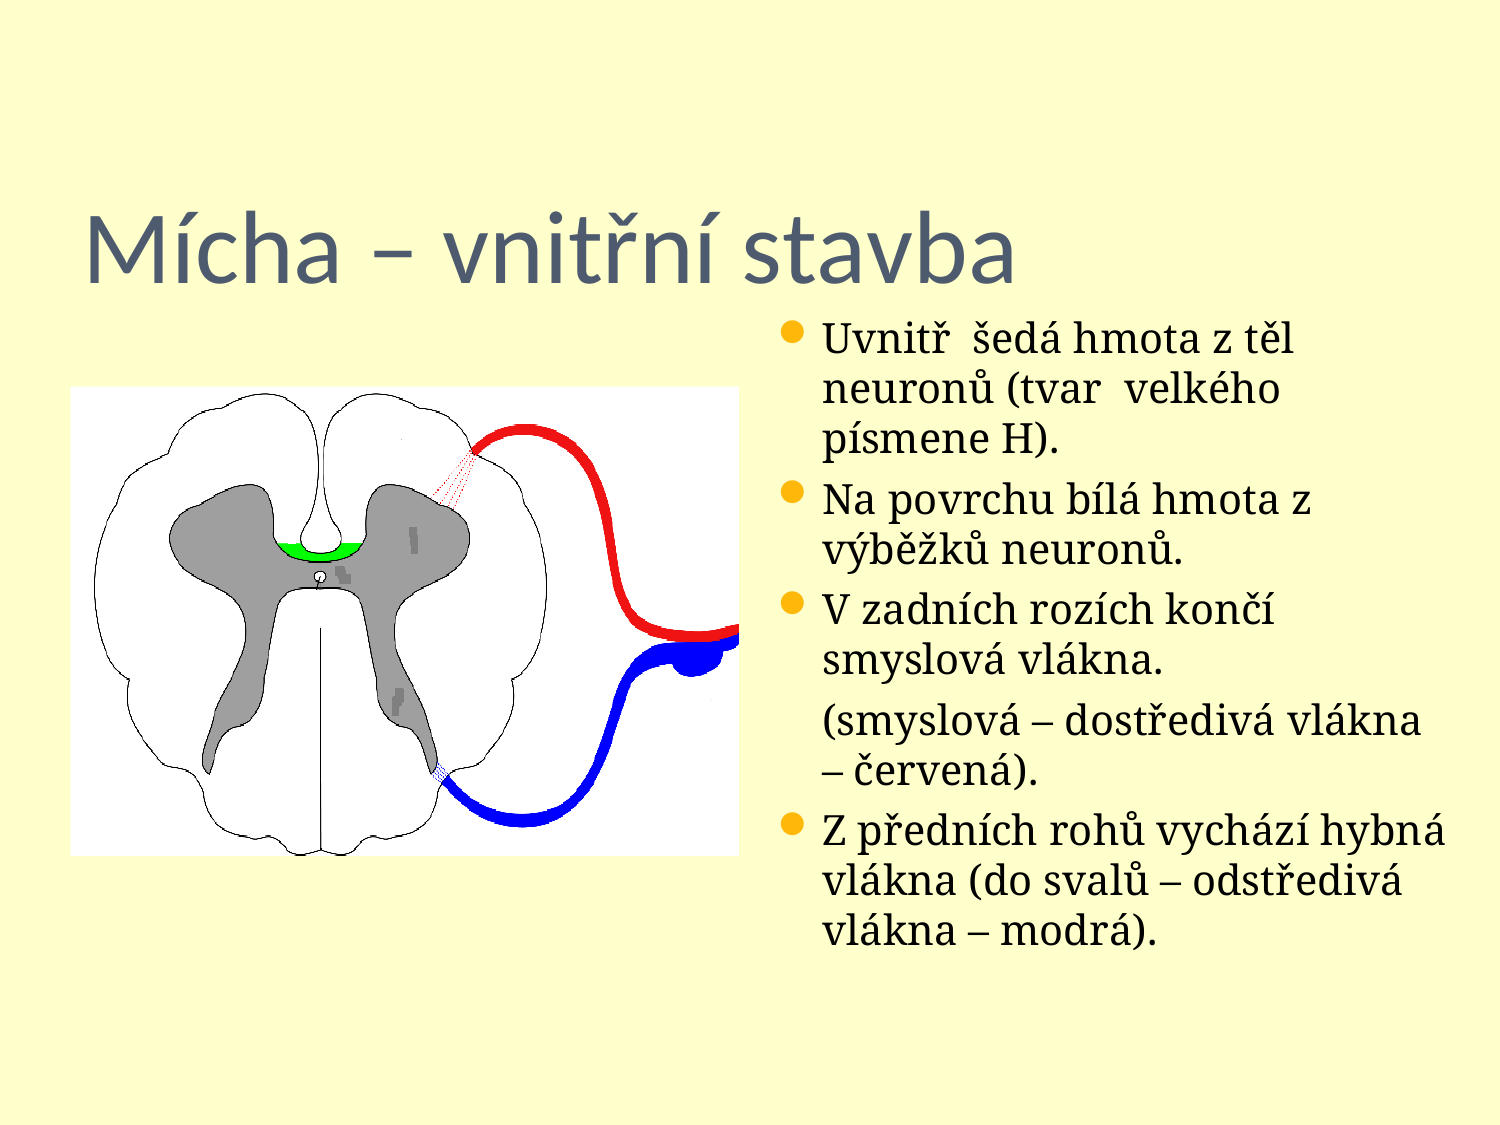

# Mícha – vnitřní stavba
Uvnitř šedá hmota z těl neuronů (tvar velkého písmene H).
Na povrchu bílá hmota z výběžků neuronů.
V zadních rozích končí smyslová vlákna.
	(smyslová – dostředivá vlákna – červená).
Z předních rohů vychází hybná vlákna (do svalů – odstředivá vlákna – modrá).